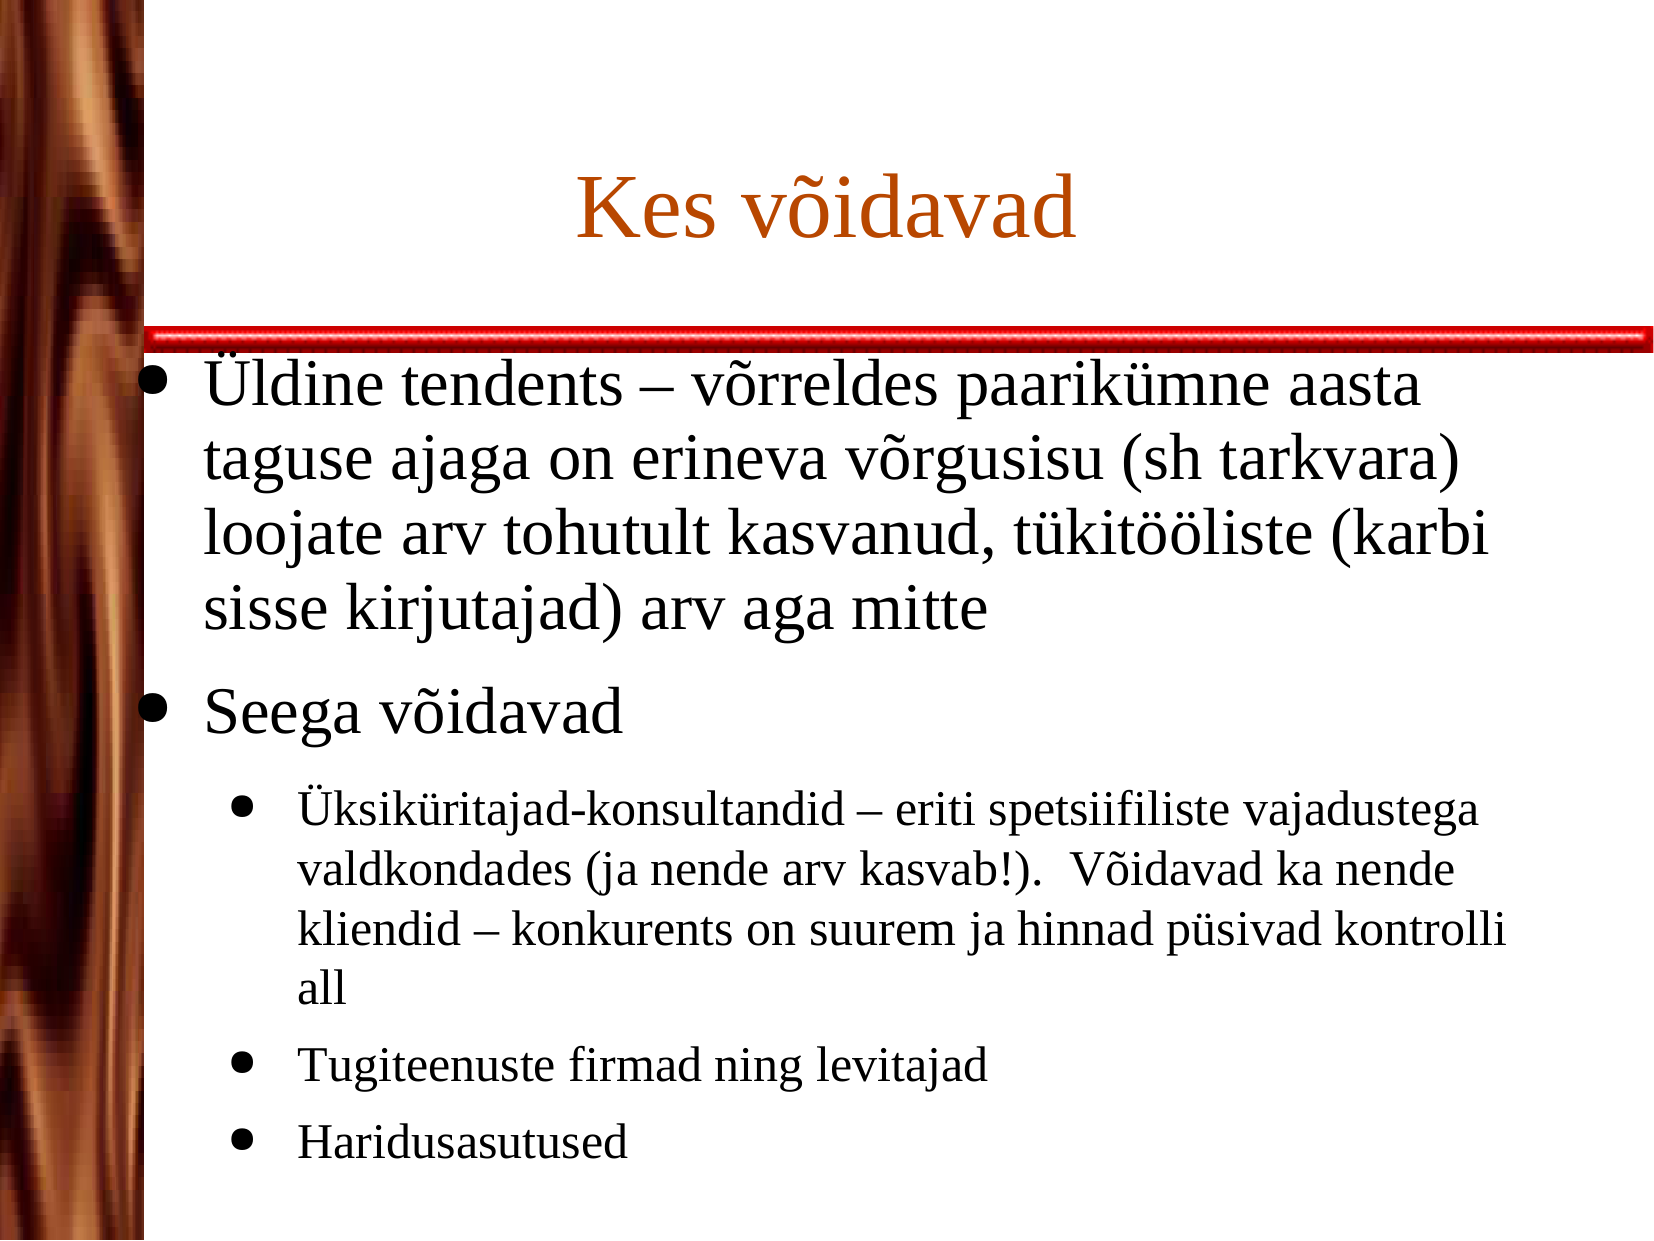

# Kes võidavad
Üldine tendents – võrreldes paarikümne aasta taguse ajaga on erineva võrgusisu (sh tarkvara) loojate arv tohutult kasvanud, tükitööliste (karbi sisse kirjutajad) arv aga mitte
Seega võidavad
Üksiküritajad-konsultandid – eriti spetsiifiliste vajadustega valdkondades (ja nende arv kasvab!). Võidavad ka nende kliendid – konkurents on suurem ja hinnad püsivad kontrolli all
Tugiteenuste firmad ning levitajad
Haridusasutused